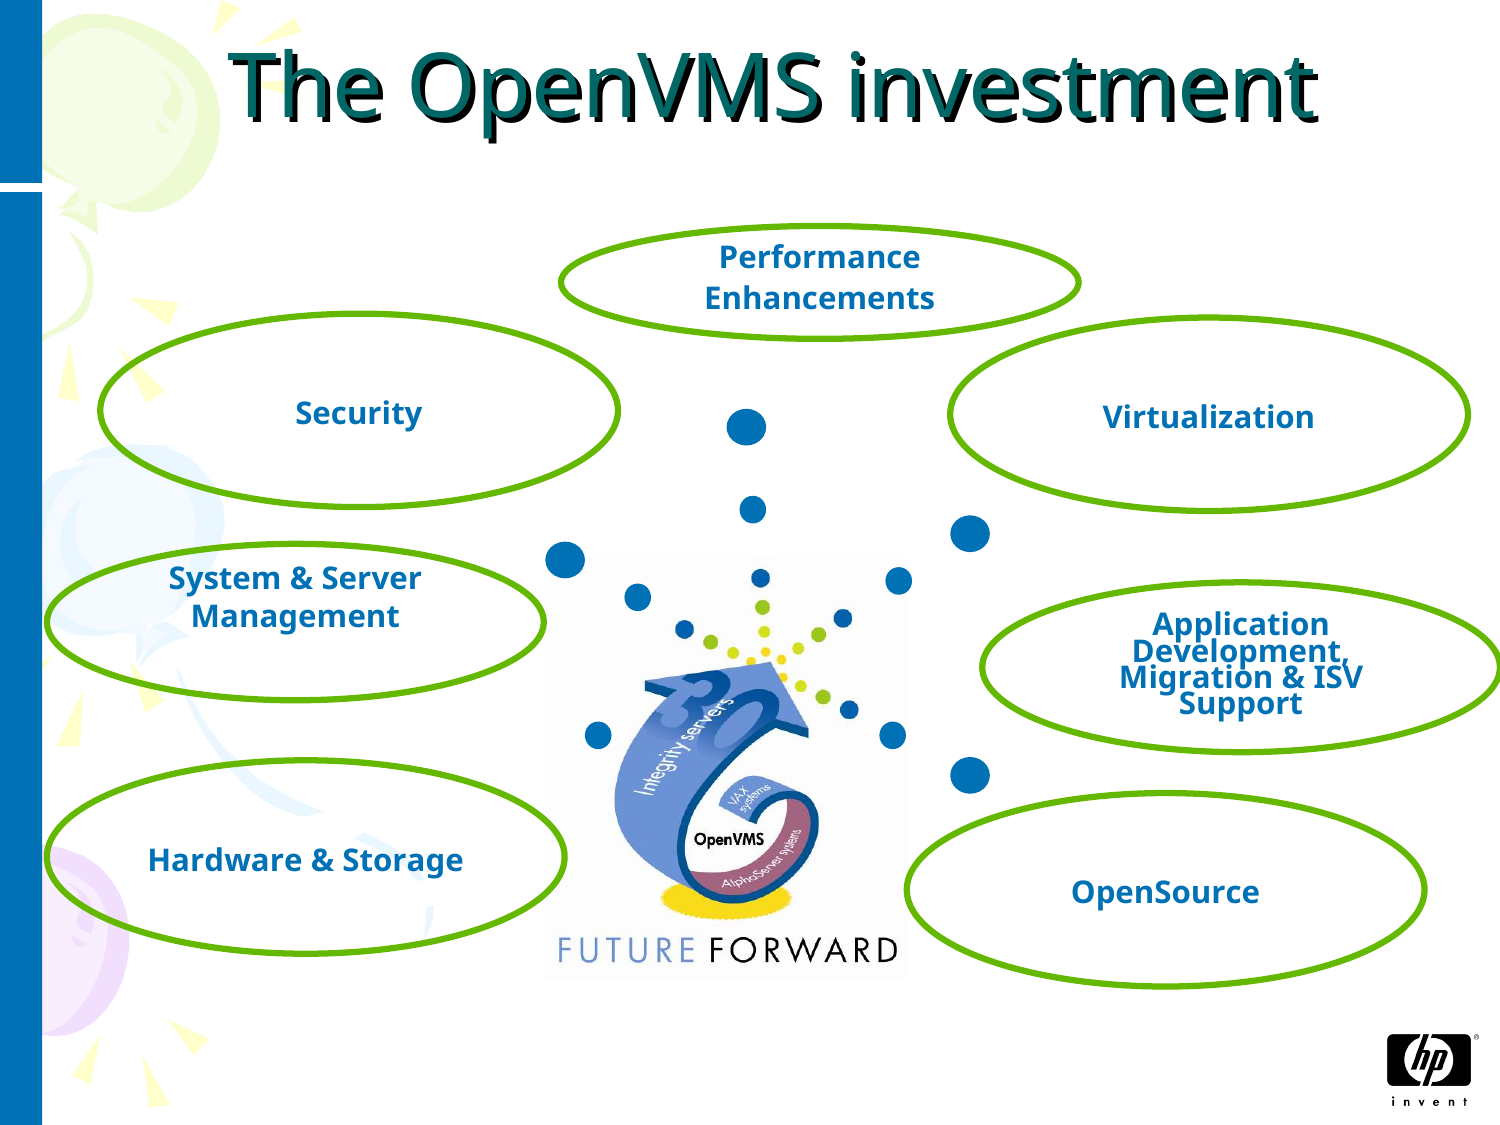

# The OpenVMS investment
Performance
Enhancements
Security
Virtualization
System & Server
Management
Application Development, Migration & ISV Support
Hardware & Storage
OpenSource